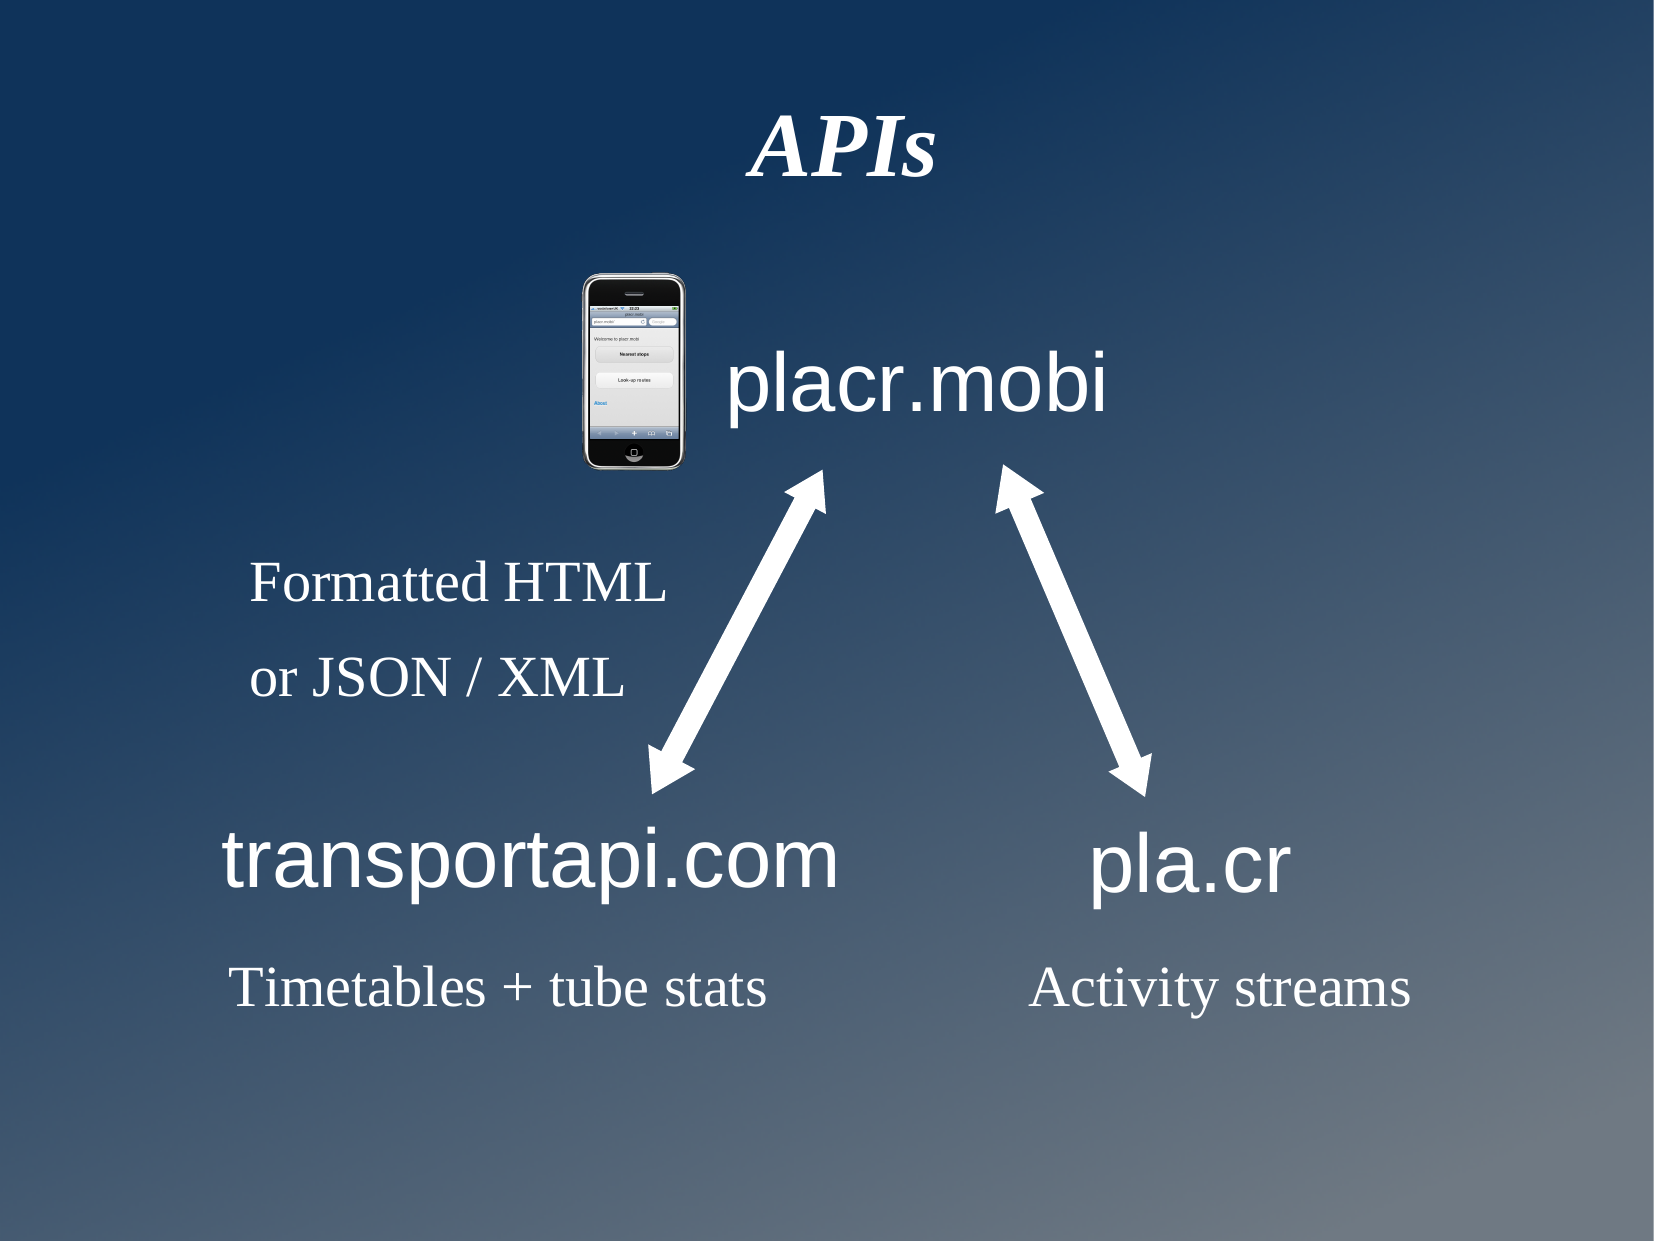

# APIs
placr.mobi
Formatted HTML
or JSON / XML
transportapi.com
pla.cr
Activity streams
Timetables + tube stats